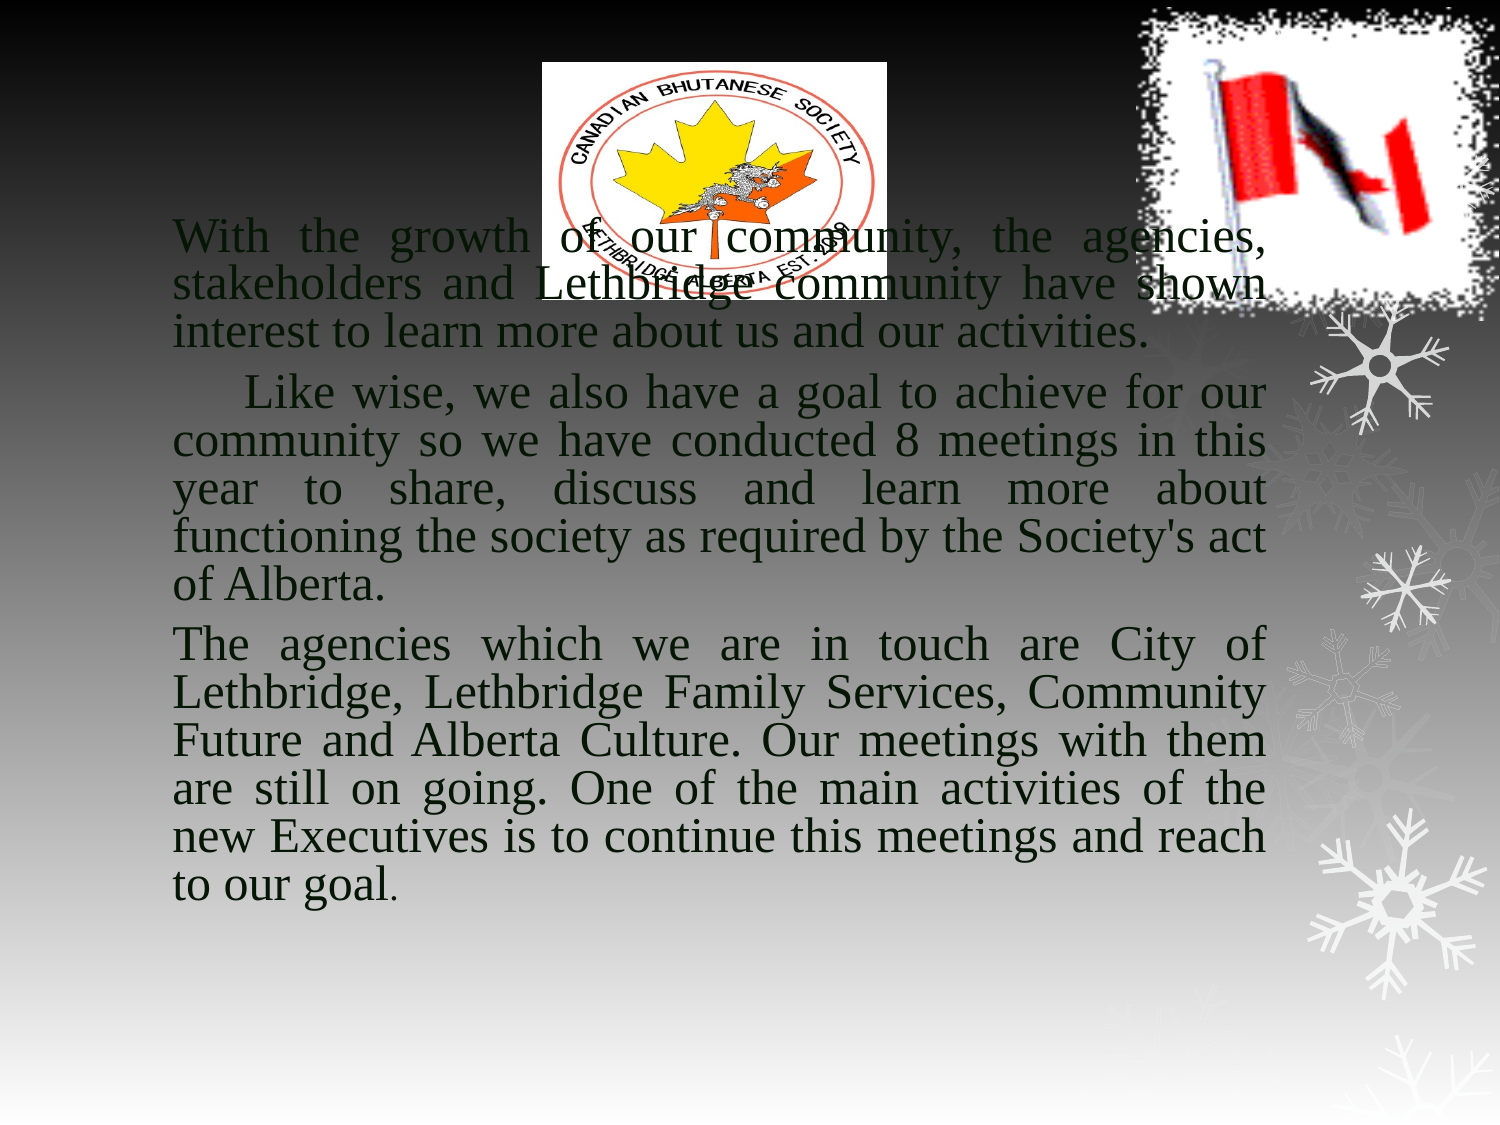

# With the growth of our community, the agencies, stakeholders and Lethbridge community have shown interest to learn more about us and our activities.
	 Like wise, we also have a goal to achieve for our community so we have conducted 8 meetings in this year to share, discuss and learn more about functioning the society as required by the Society's act of Alberta.
The agencies which we are in touch are City of Lethbridge, Lethbridge Family Services, Community Future and Alberta Culture. Our meetings with them are still on going. One of the main activities of the new Executives is to continue this meetings and reach to our goal.